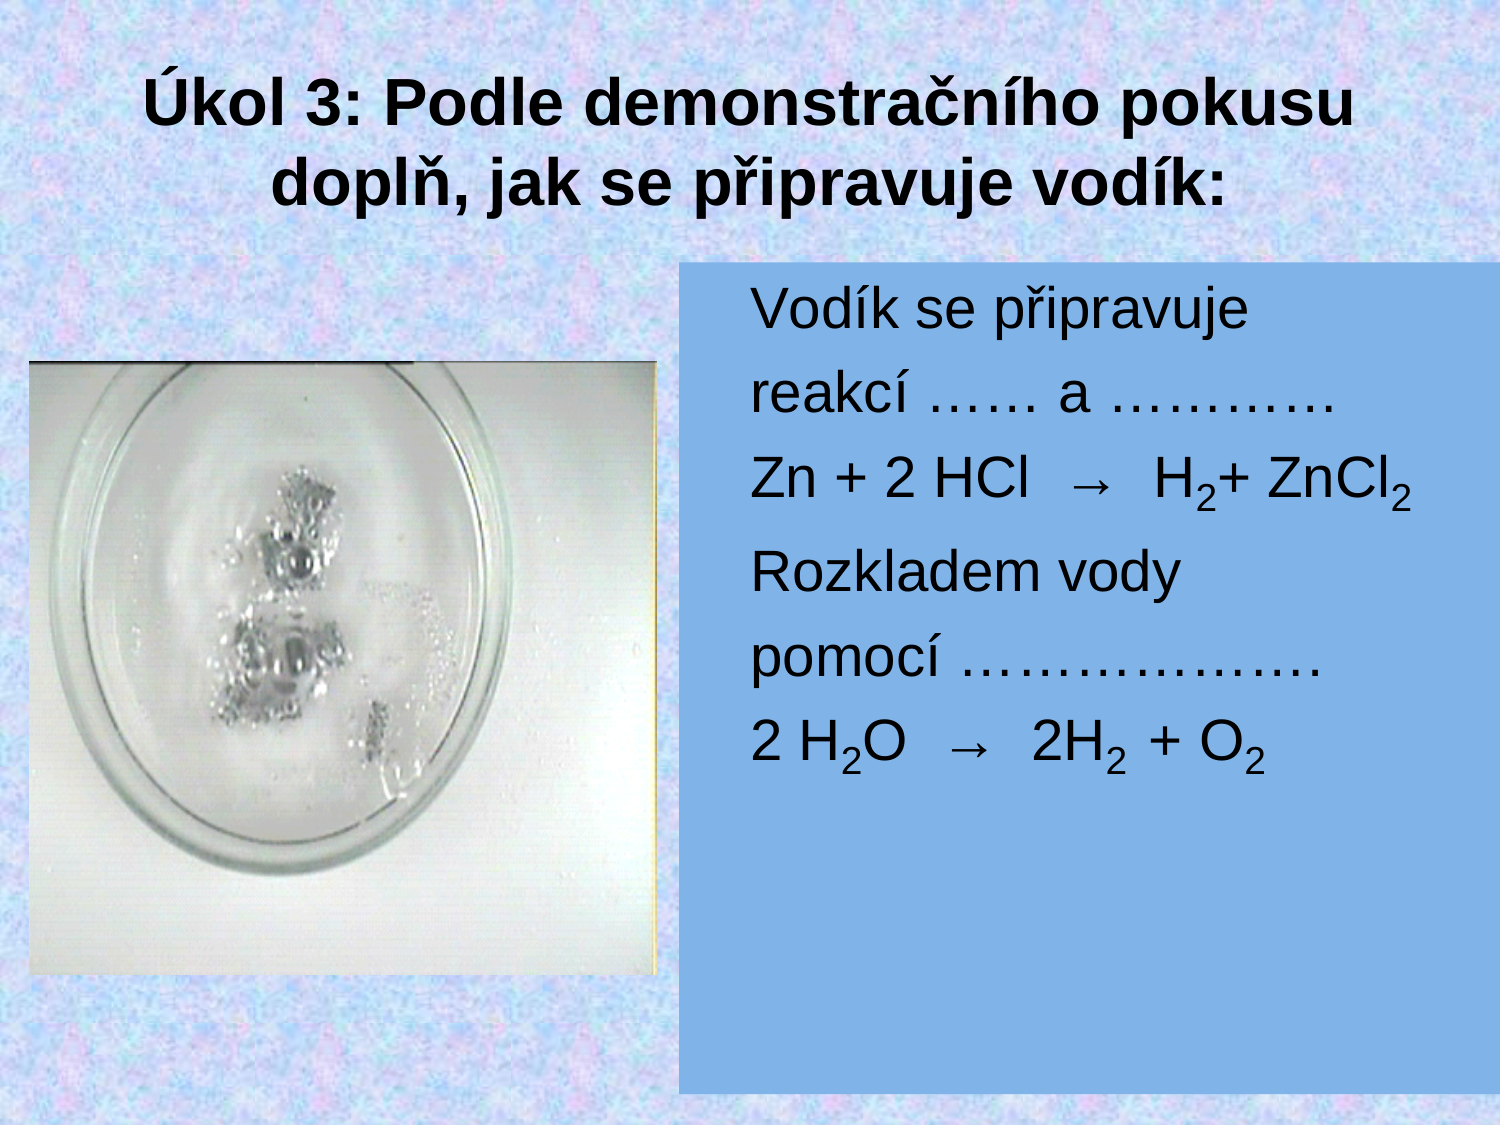

# Úkol 3: Podle demonstračního pokusu doplň, jak se připravuje vodík:
Vodík se připravuje
reakcí …… a …………
Zn + 2 HCl → H2+ ZnCl2
Rozkladem vody
pomocí ……………….
2 H2O → 2H2 + O2
zinku, kyseliny chlorovodíkové,
 stejnosměrného elektrického proudu